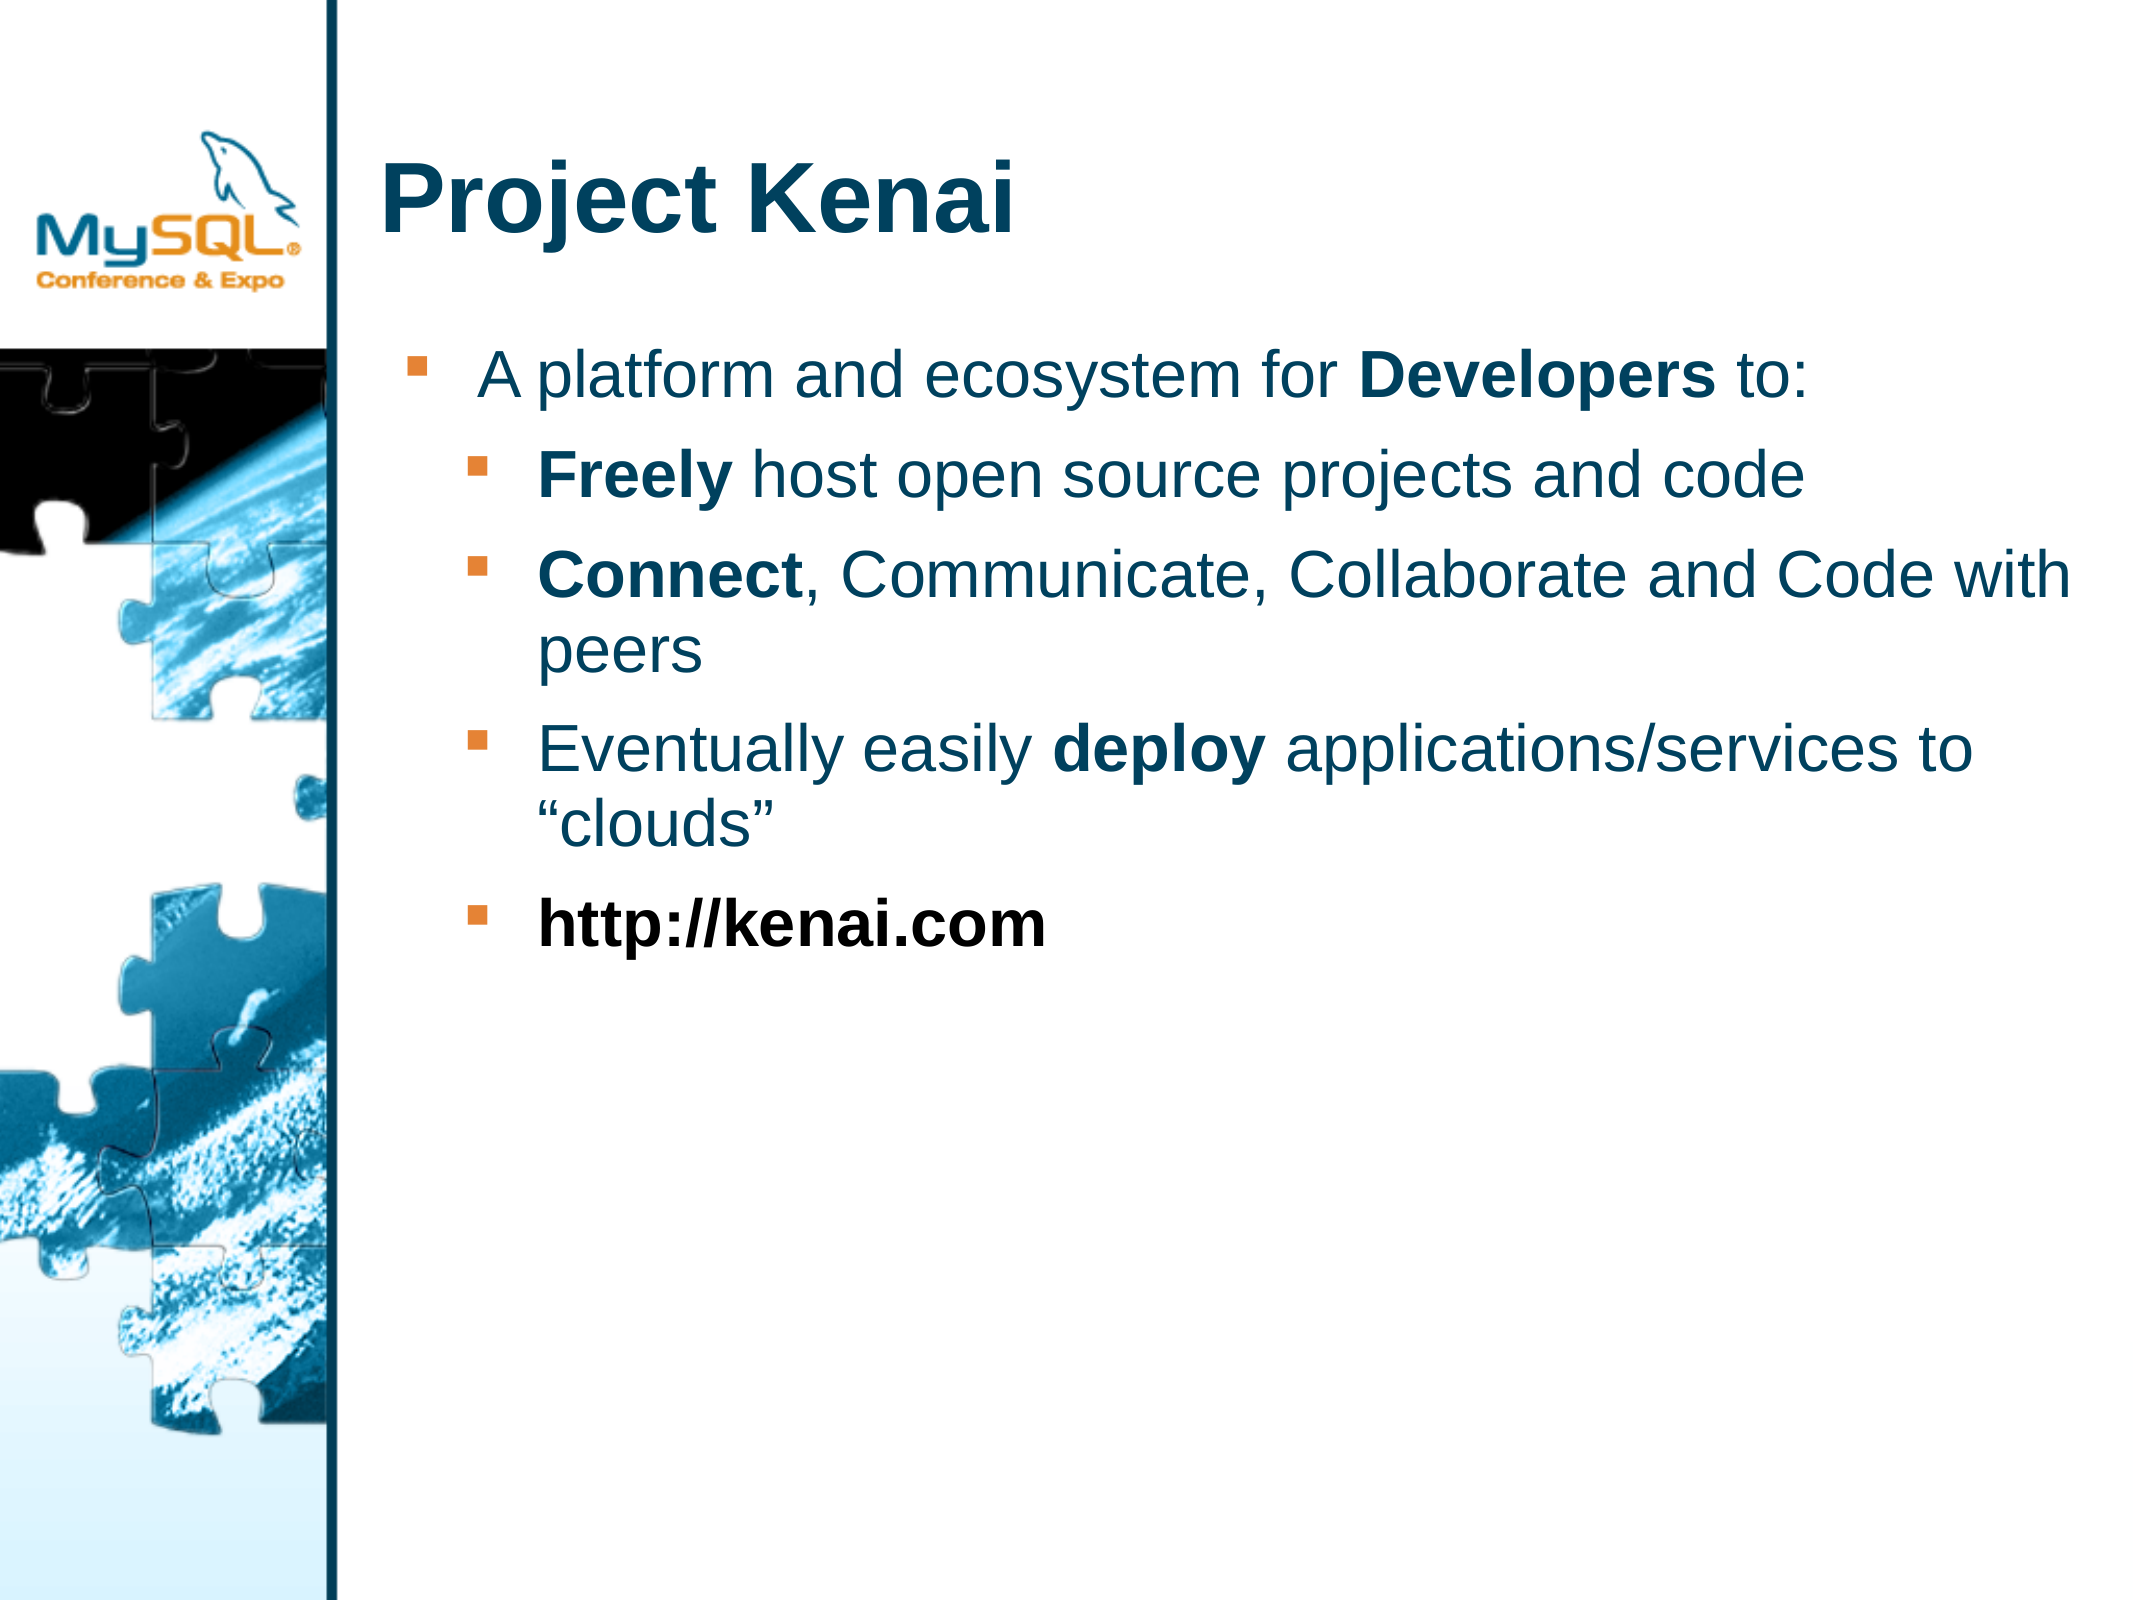

# Project Kenai
A platform and ecosystem for Developers to:
Freely host open source projects and code
Connect, Communicate, Collaborate and Code with peers
Eventually easily deploy applications/services to “clouds”
http://kenai.com